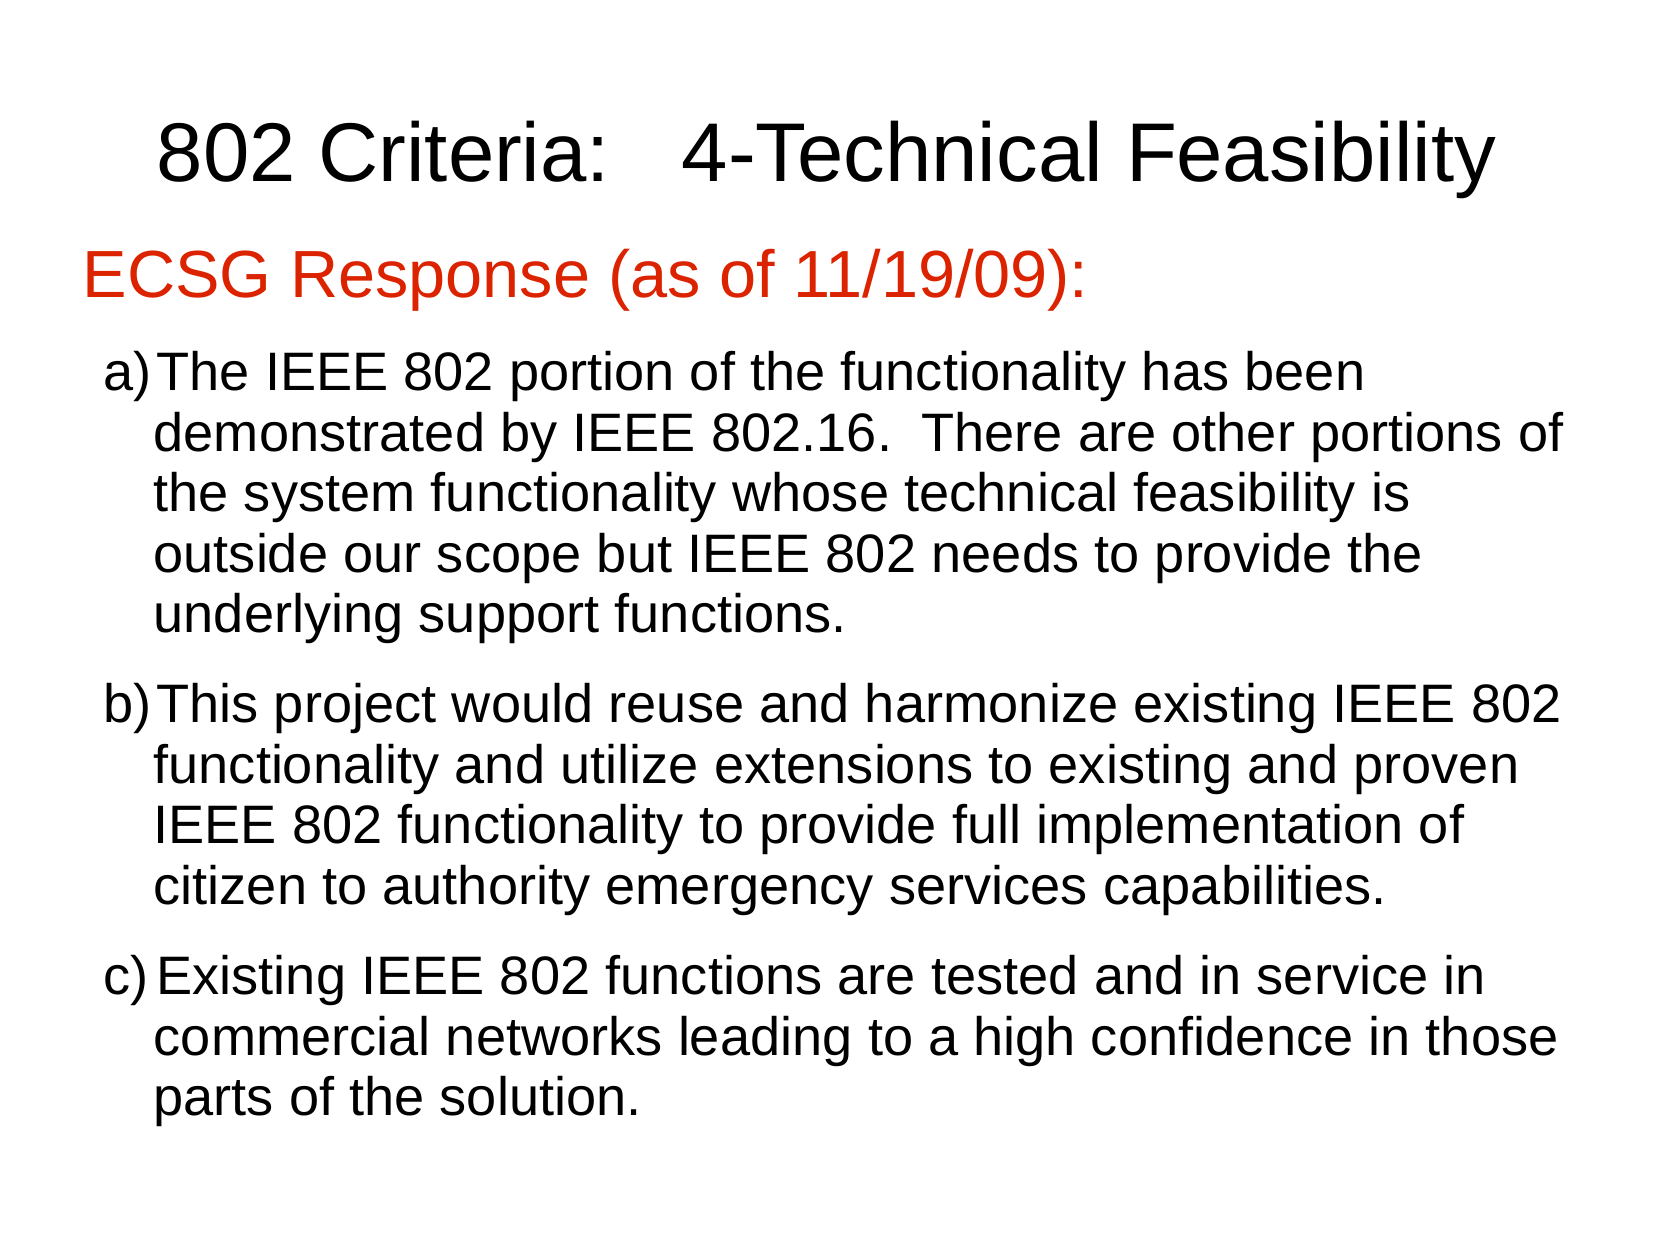

# 802 Criteria:	4-Technical Feasibility
ECSG Response (as of 11/19/09):
The IEEE 802 portion of the functionality has been demonstrated by IEEE 802.16. There are other portions of the system functionality whose technical feasibility is outside our scope but IEEE 802 needs to provide the underlying support functions.
This project would reuse and harmonize existing IEEE 802 functionality and utilize extensions to existing and proven IEEE 802 functionality to provide full implementation of citizen to authority emergency services capabilities.
Existing IEEE 802 functions are tested and in service in commercial networks leading to a high confidence in those parts of the solution.